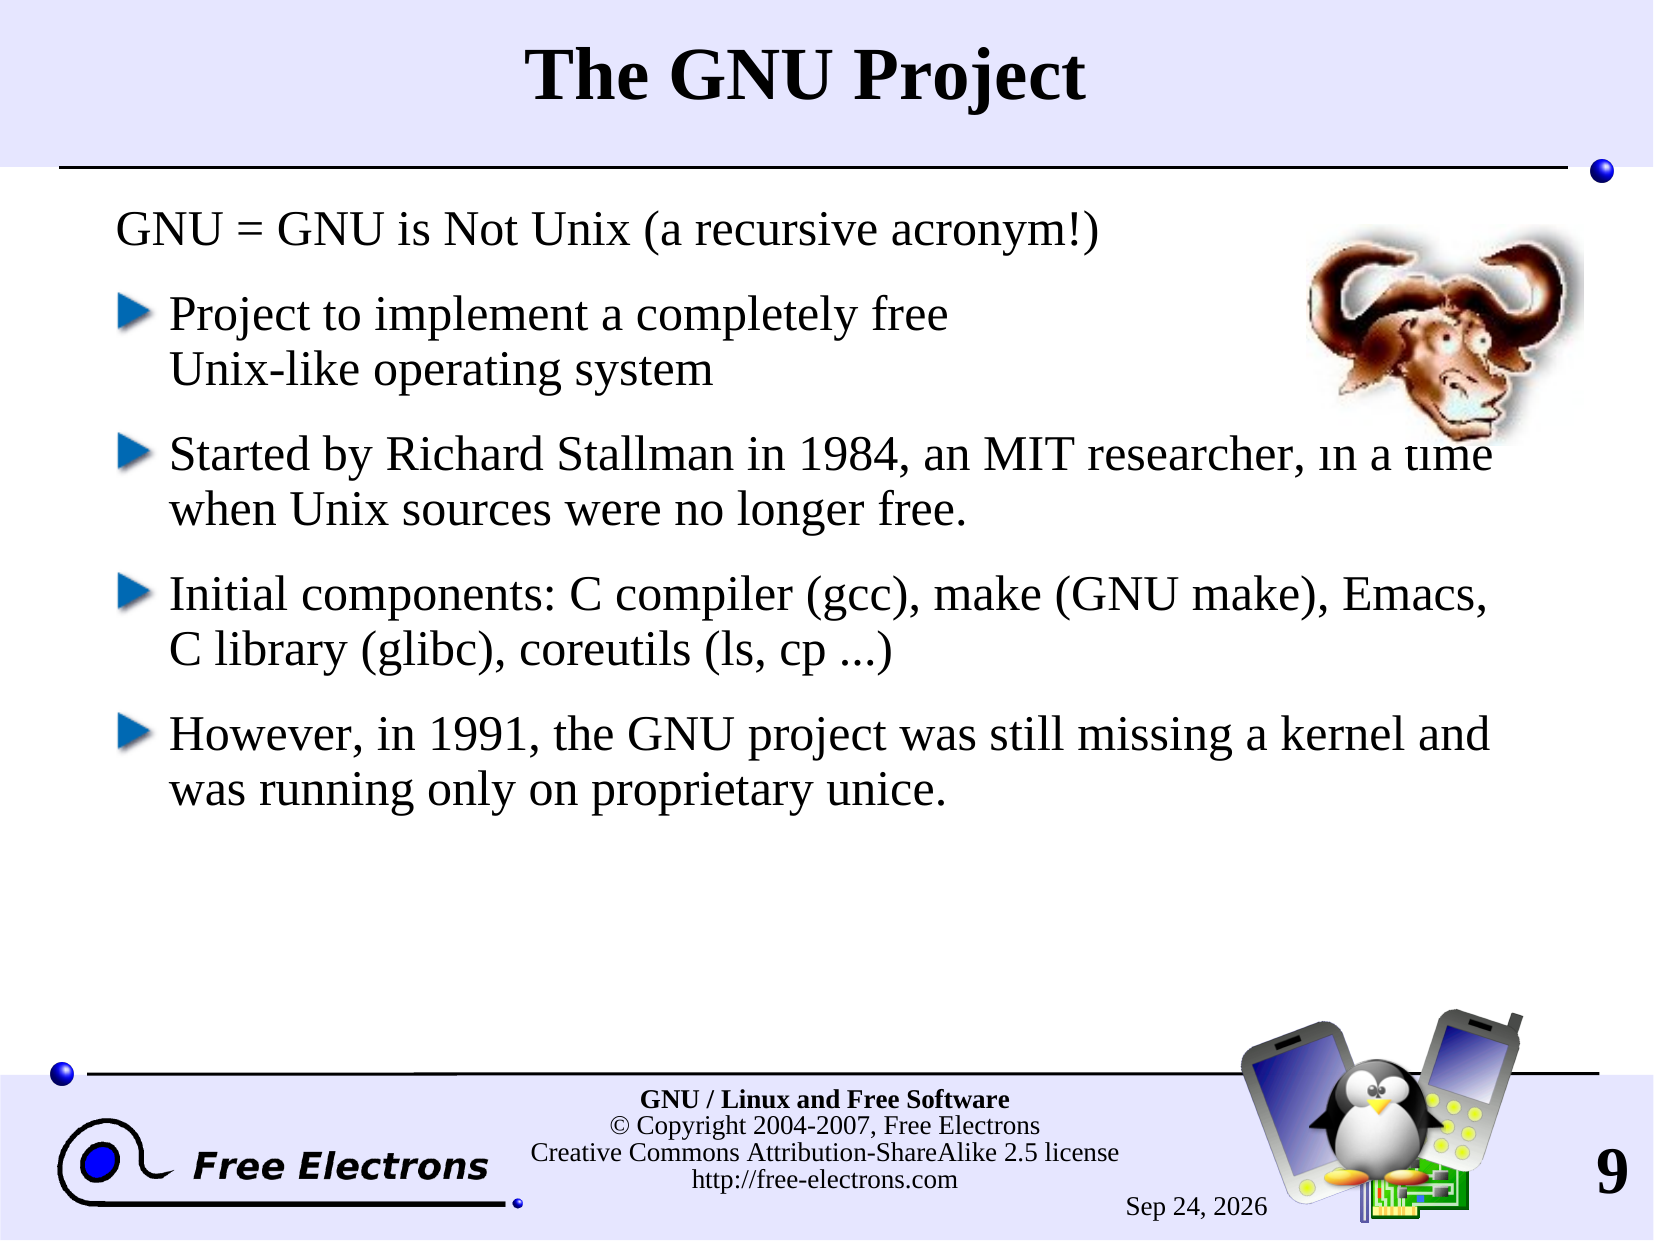

# The GNU Project
GNU = GNU is Not Unix (a recursive acronym!)
Project to implement a completely free
Unix-like operating system
Started by Richard Stallman in 1984, an MIT researcher, in a time when Unix sources were no longer free.
Initial components: C compiler (gcc), make (GNU make), Emacs, C library (glibc), coreutils (ls, cp ...)
However, in 1991, the GNU project was still missing a kernel and was running only on proprietary unice.